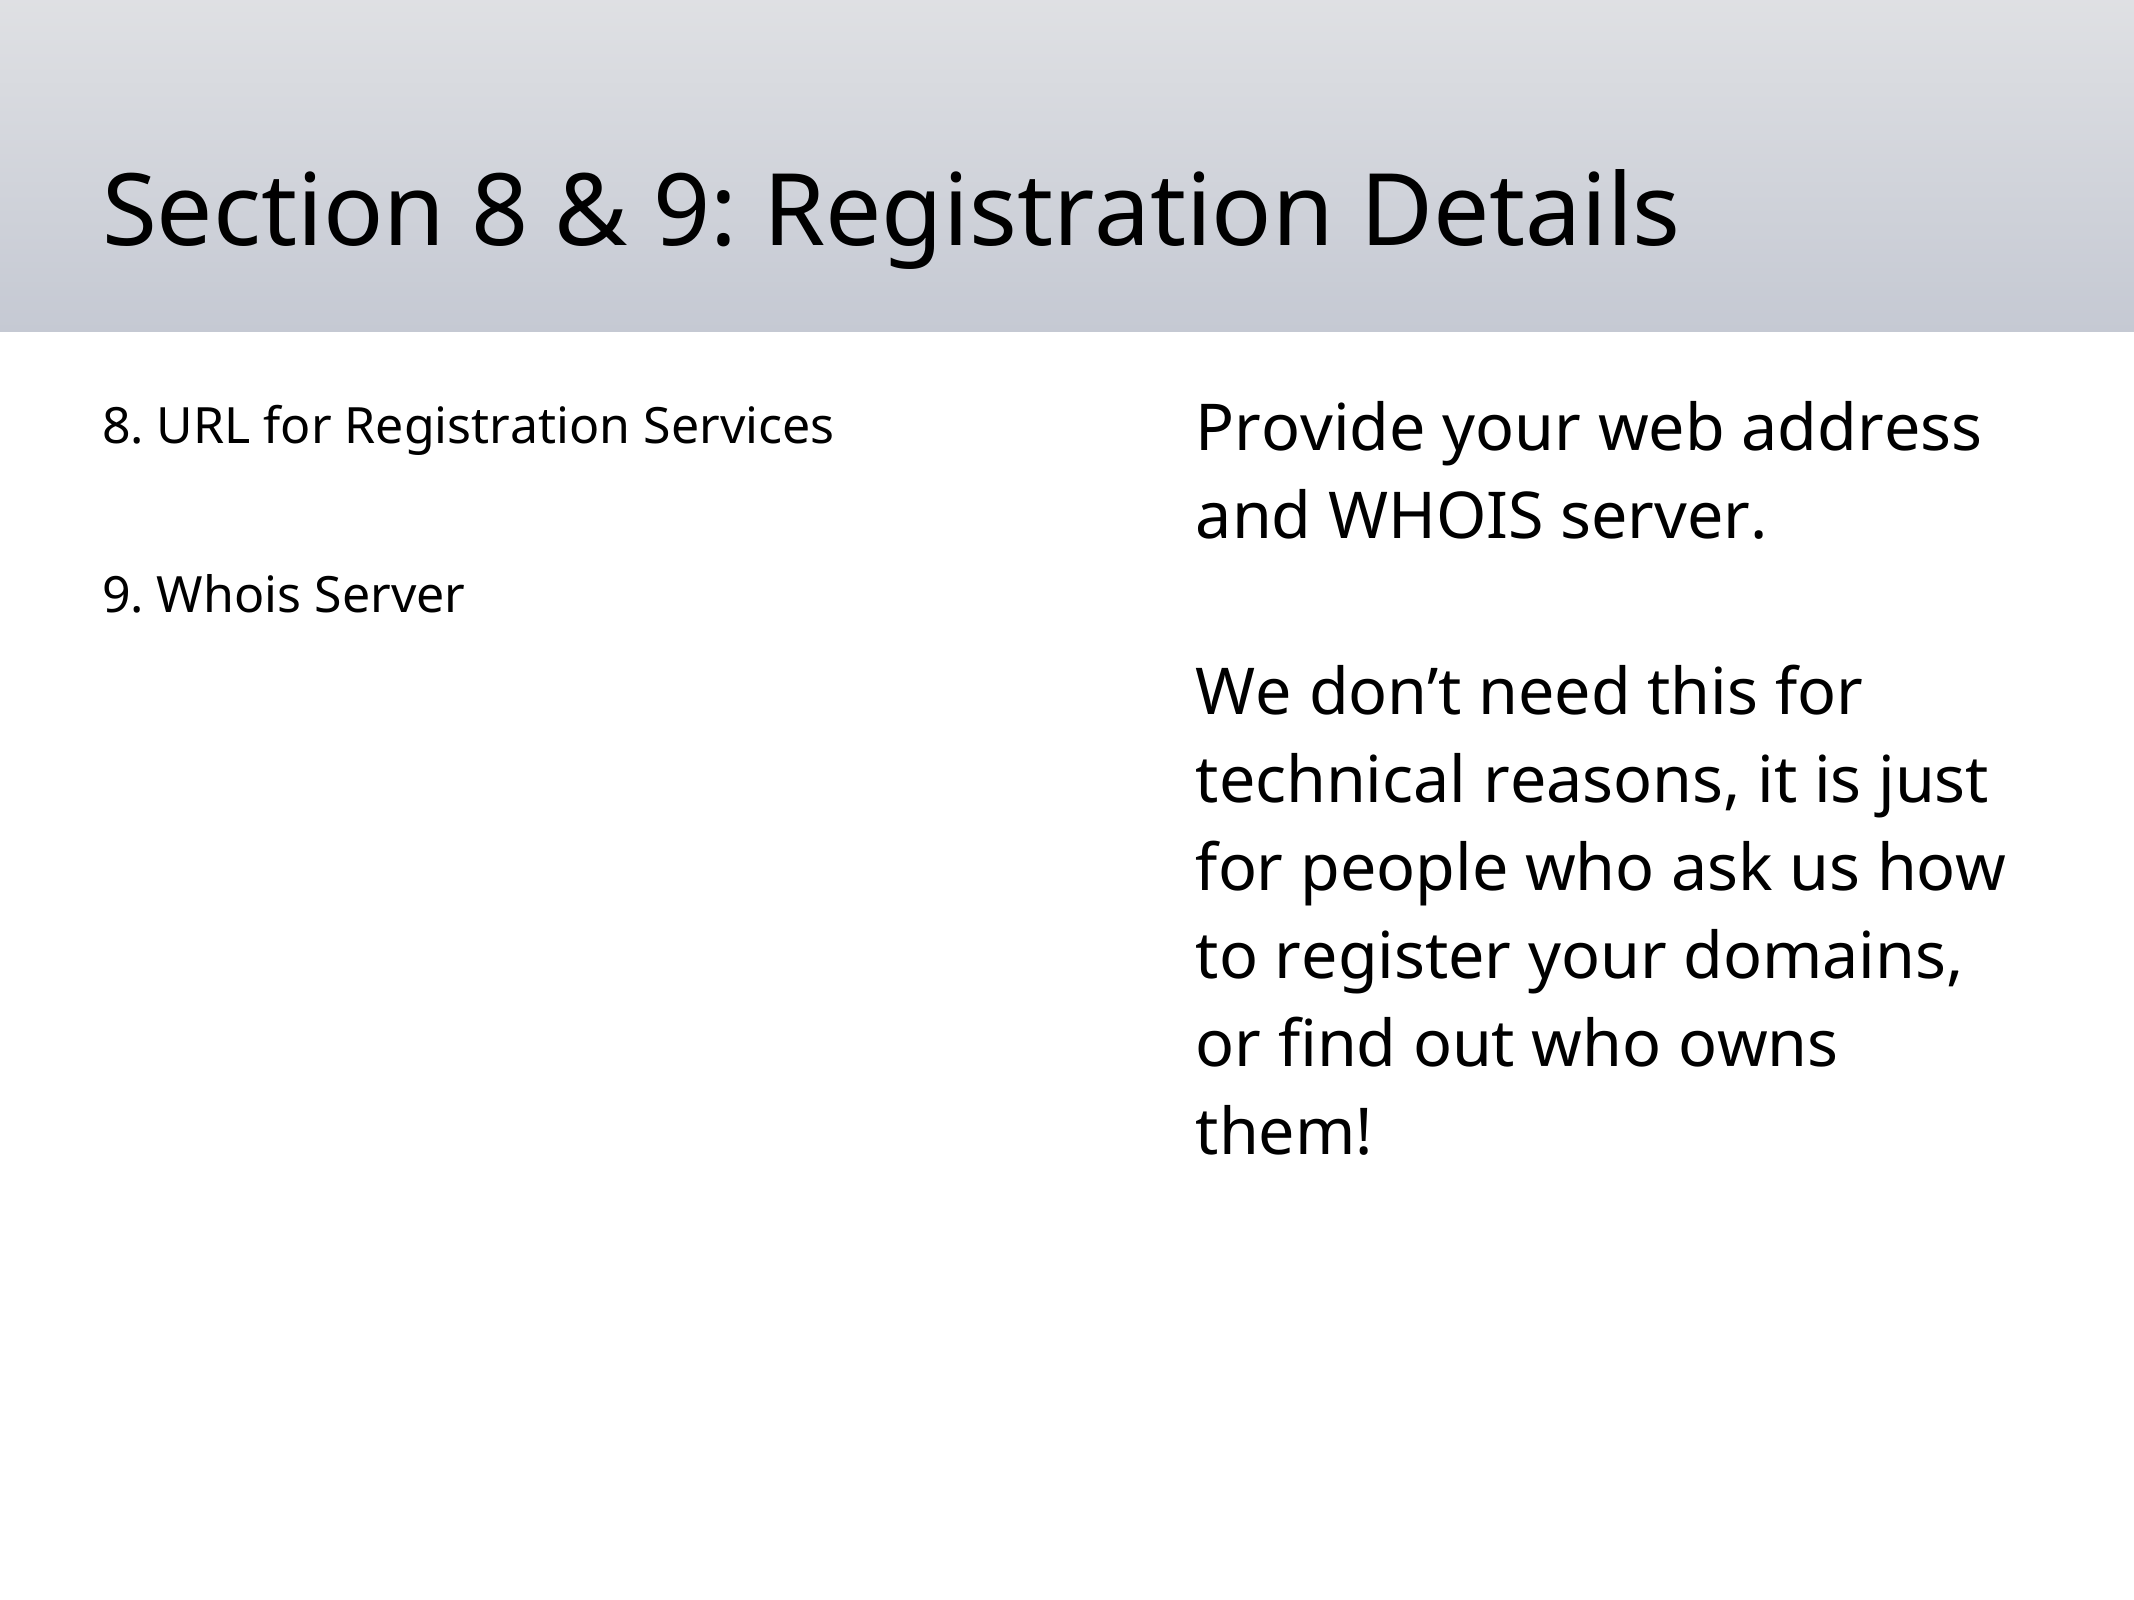

# Section 8 & 9: Registration Details
8. URL for Registration Services
9. Whois Server
Provide your web address and WHOIS server.
We don’t need this for technical reasons, it is just for people who ask us how to register your domains, or find out who owns them!